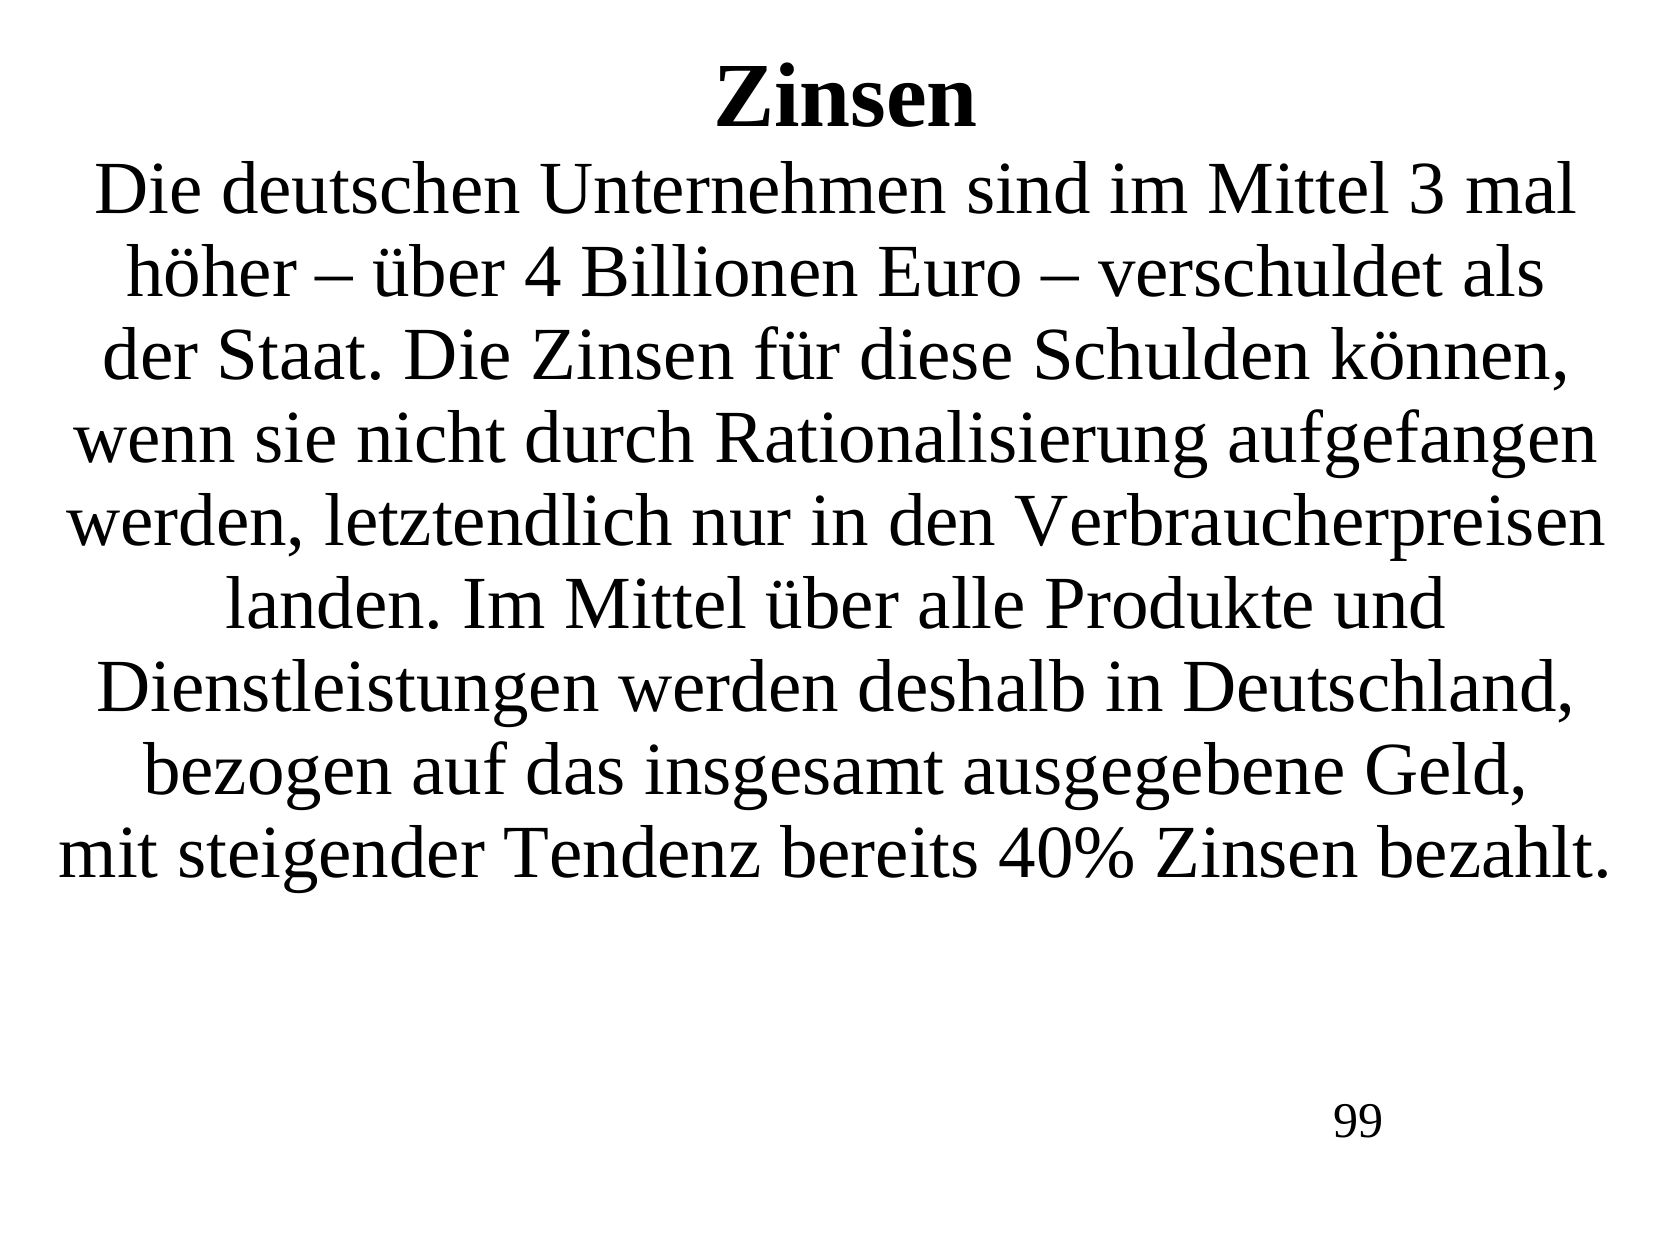

Zinsen
Die deutschen Unternehmen sind im Mittel 3 mal
höher – über 4 Billionen Euro – verschuldet als
der Staat. Die Zinsen für diese Schulden können,
wenn sie nicht durch Rationalisierung aufgefangen
werden, letztendlich nur in den Verbraucherpreisen
landen. Im Mittel über alle Produkte und
Dienstleistungen werden deshalb in Deutschland,
bezogen auf das insgesamt ausgegebene Geld,
mit steigender Tendenz bereits 40% Zinsen bezahlt.